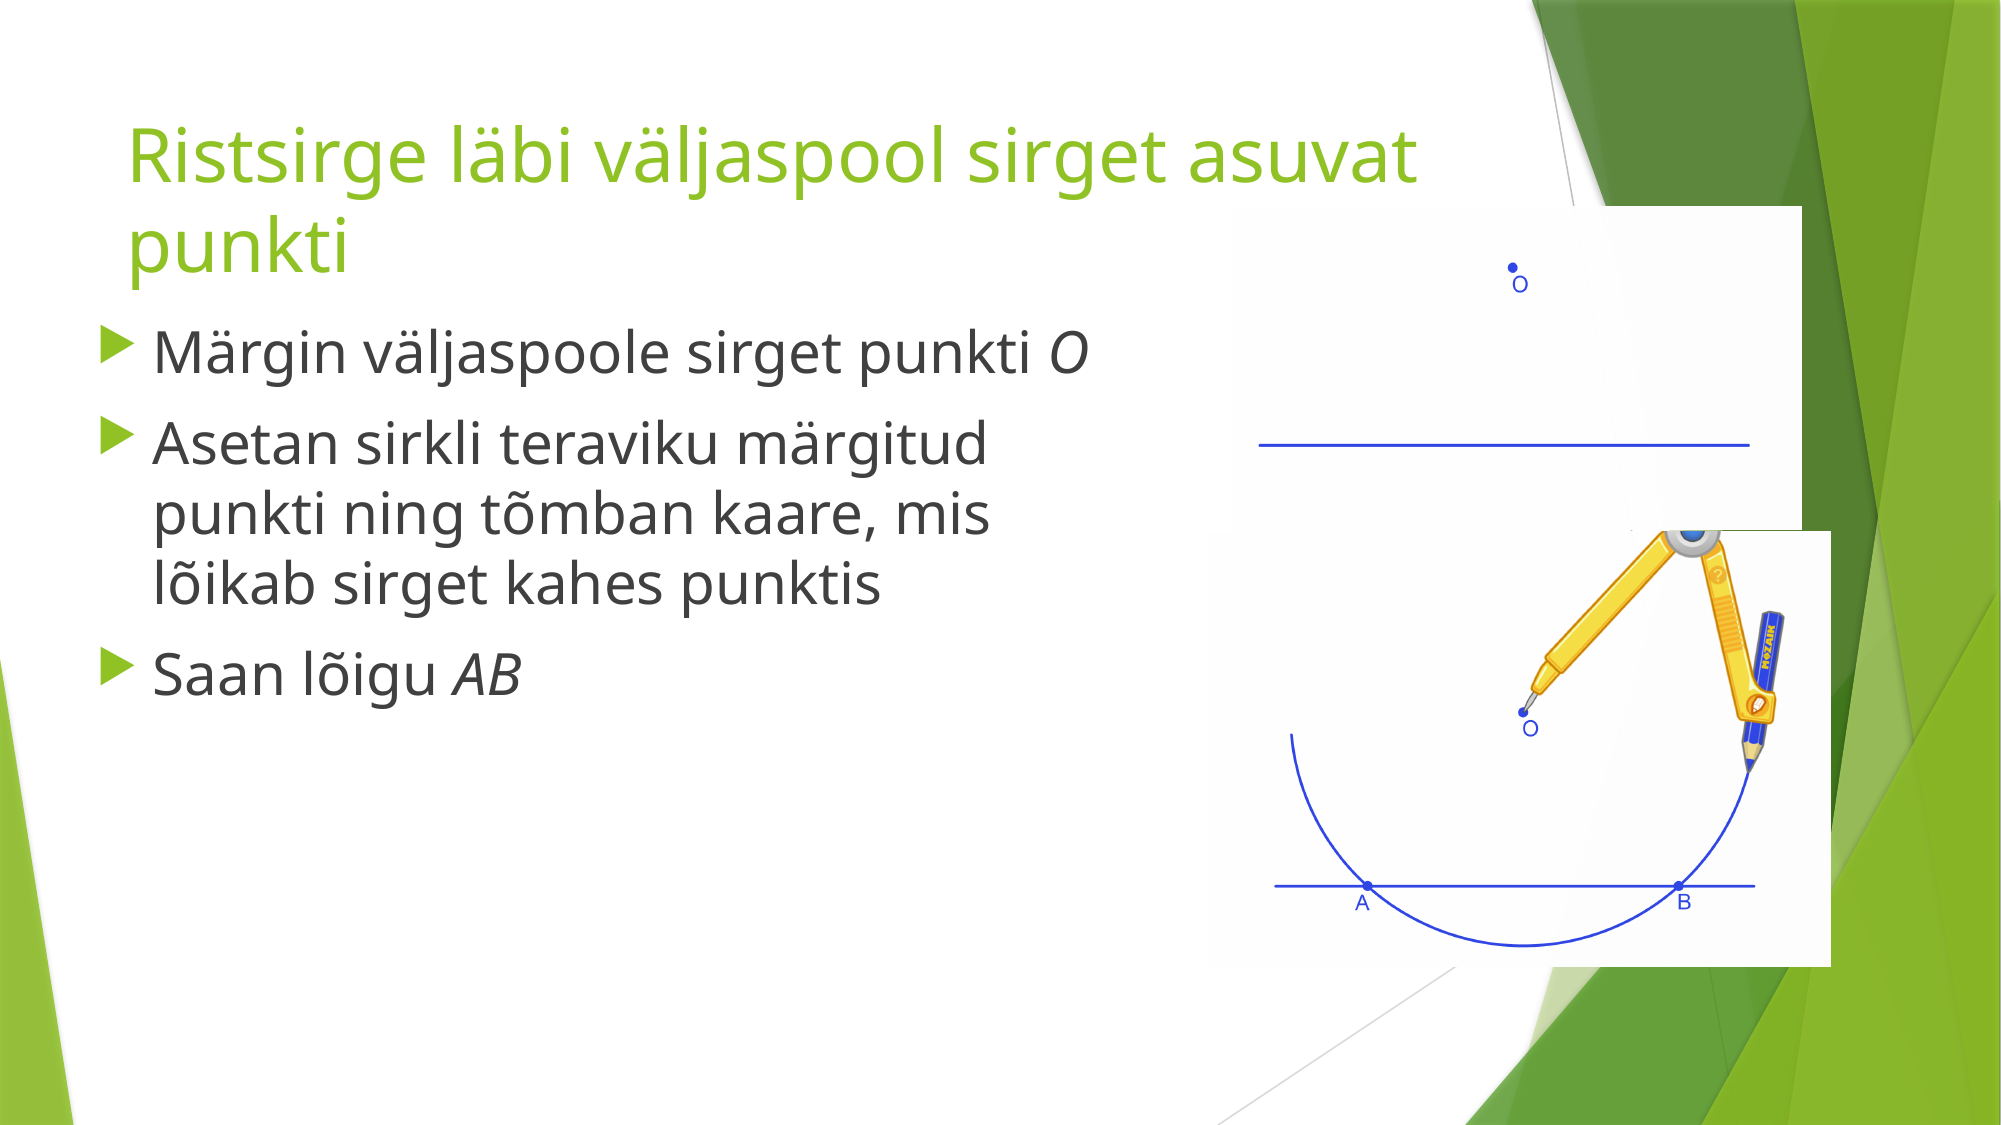

# Ristsirge läbi väljaspool sirget asuvat punkti
Märgin väljaspoole sirget punkti O
Asetan sirkli teraviku märgitud punkti ning tõmban kaare, mis lõikab sirget kahes punktis
Saan lõigu AB